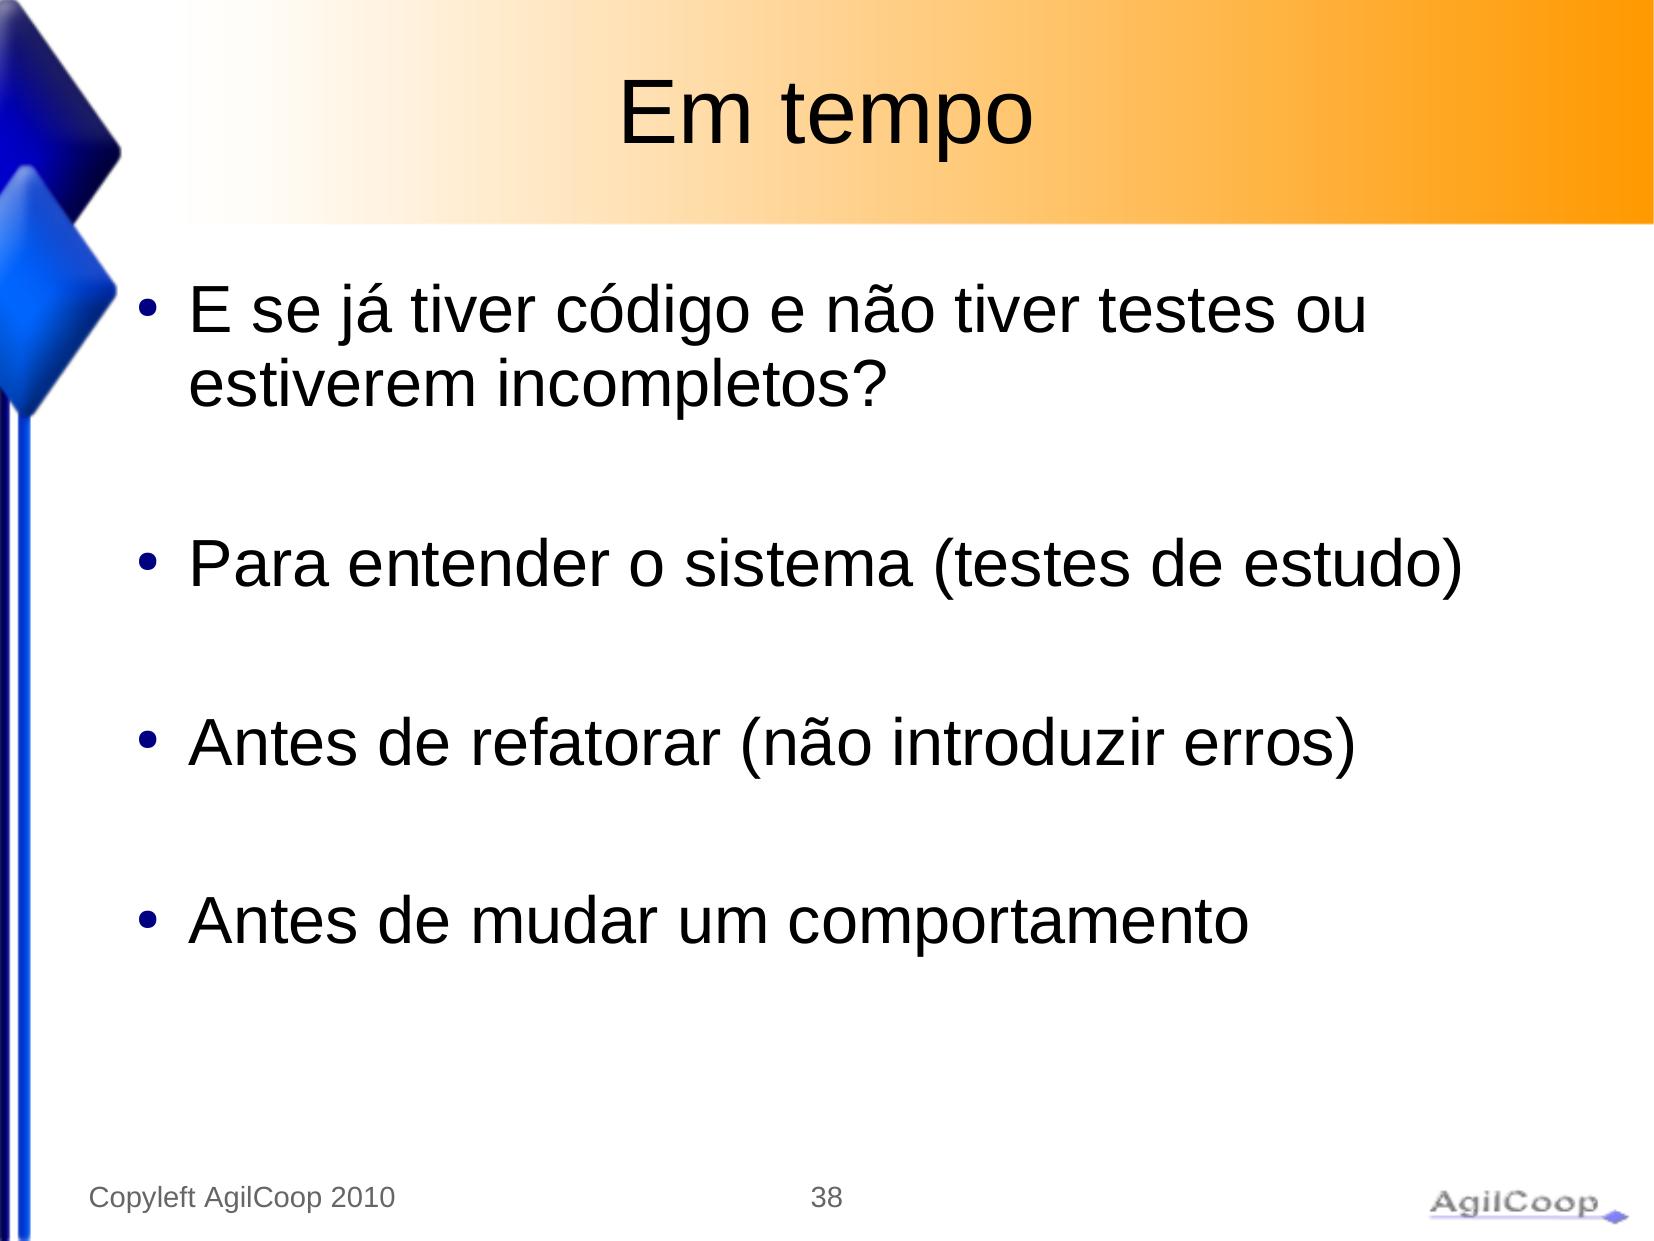

# Em tempo
E se já tiver código e não tiver testes ou estiverem incompletos?
Para entender o sistema (testes de estudo)
Antes de refatorar (não introduzir erros)
Antes de mudar um comportamento
38
Copyleft AgilCoop 2010